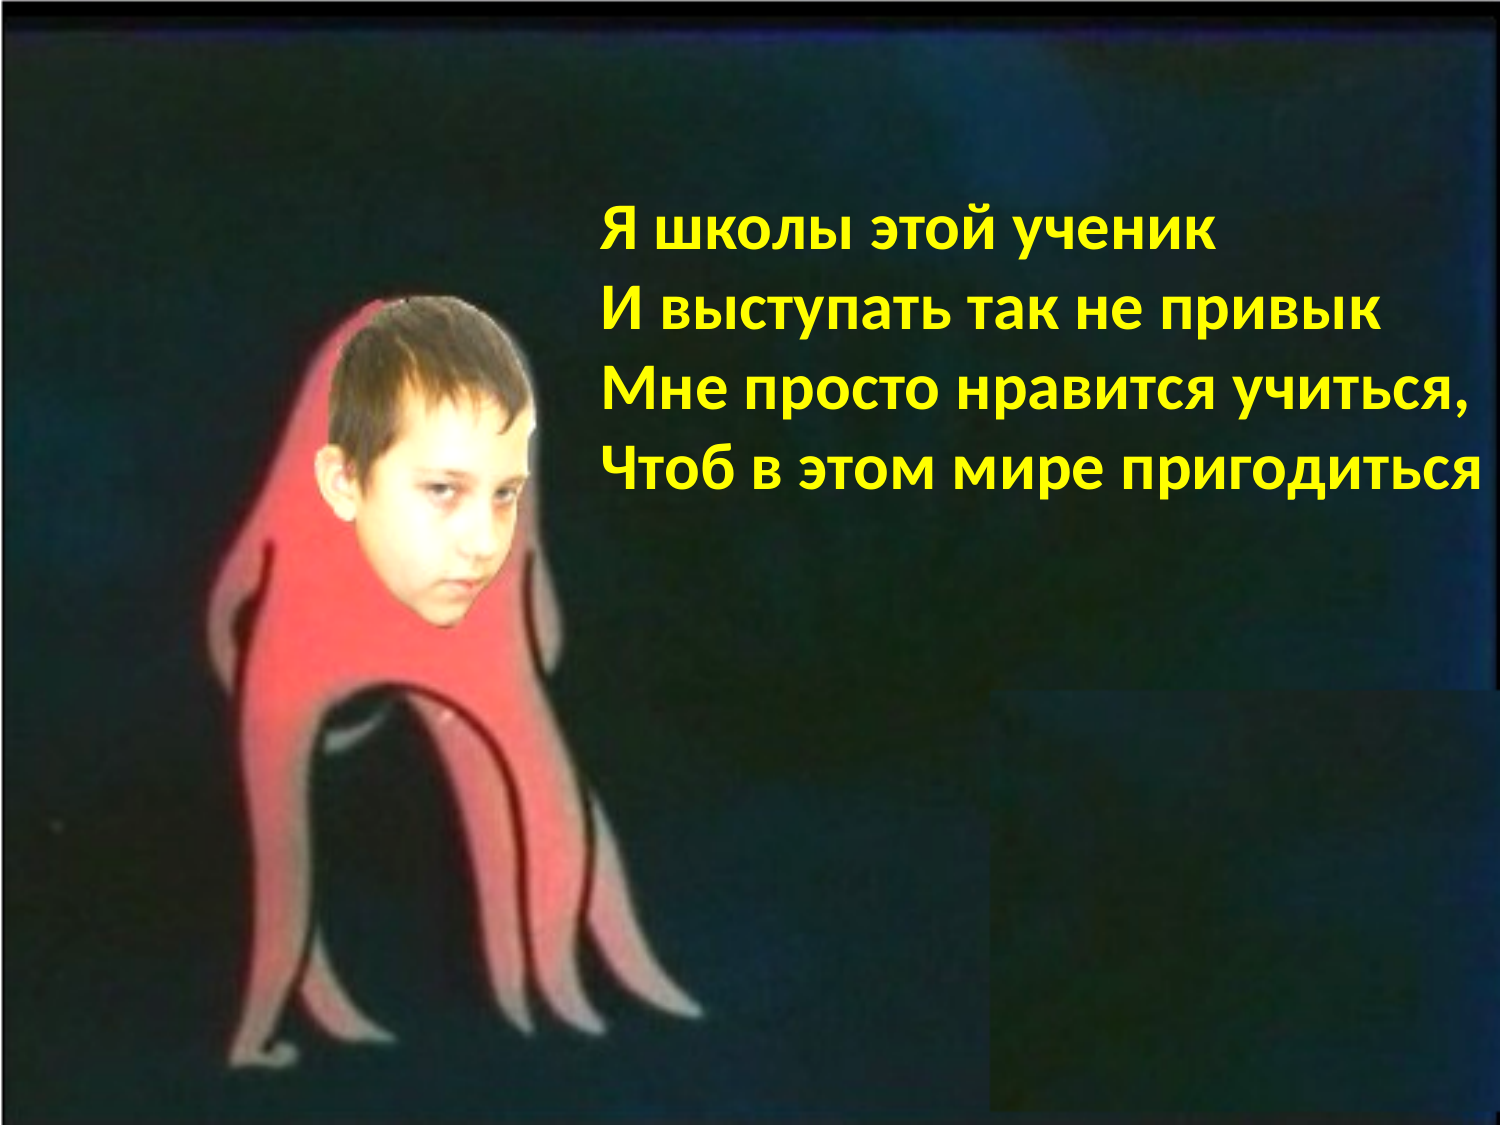

#
Я школы этой ученик
И выступать так не привык
Мне просто нравится учиться,
Чтоб в этом мире пригодиться
.
Низамиев Кирил